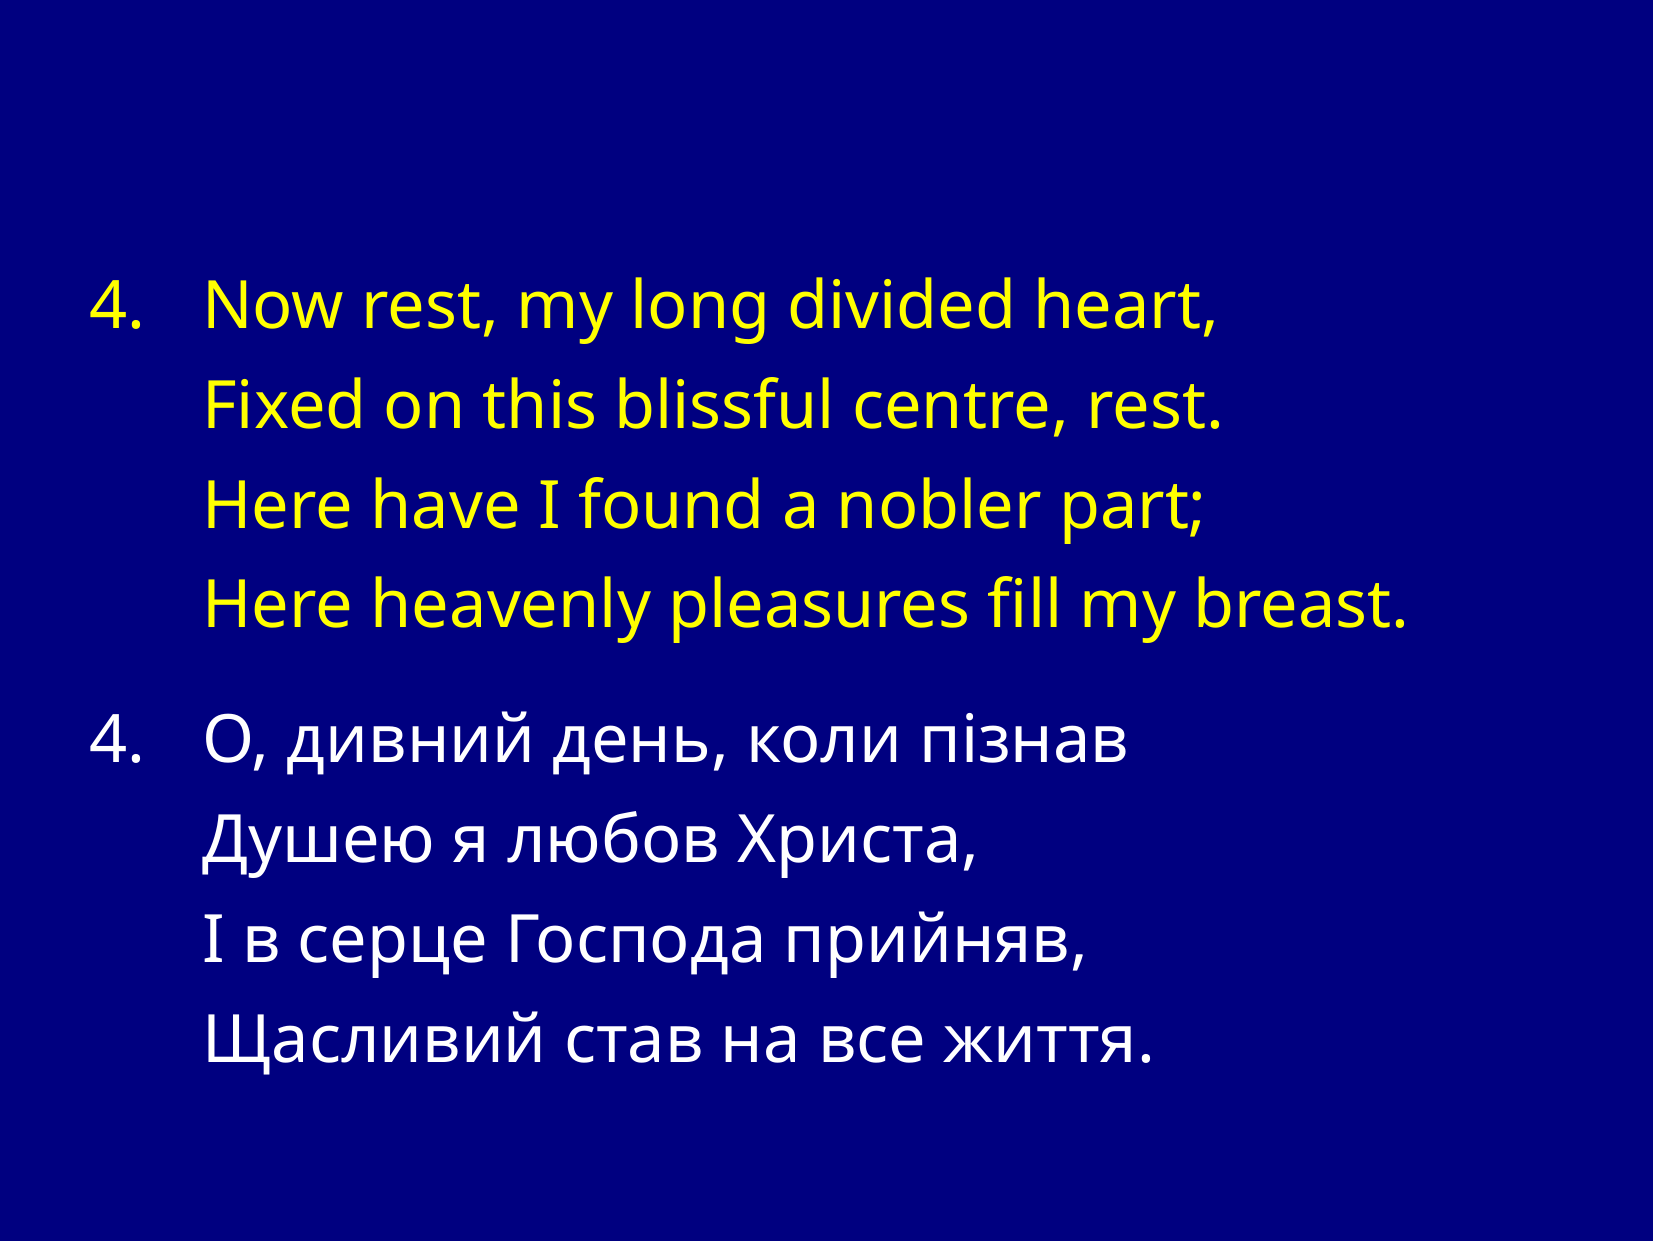

4.	Now rest, my long divided heart,
	Fixed on this blissful centre, rest.
	Here have I found a nobler part;
	Here heavenly pleasures fill my breast.
4.	О, дивний день, коли пізнав
	Душею я любов Христа,
	І в серце Господа прийняв,
	Щасливий став на все життя.